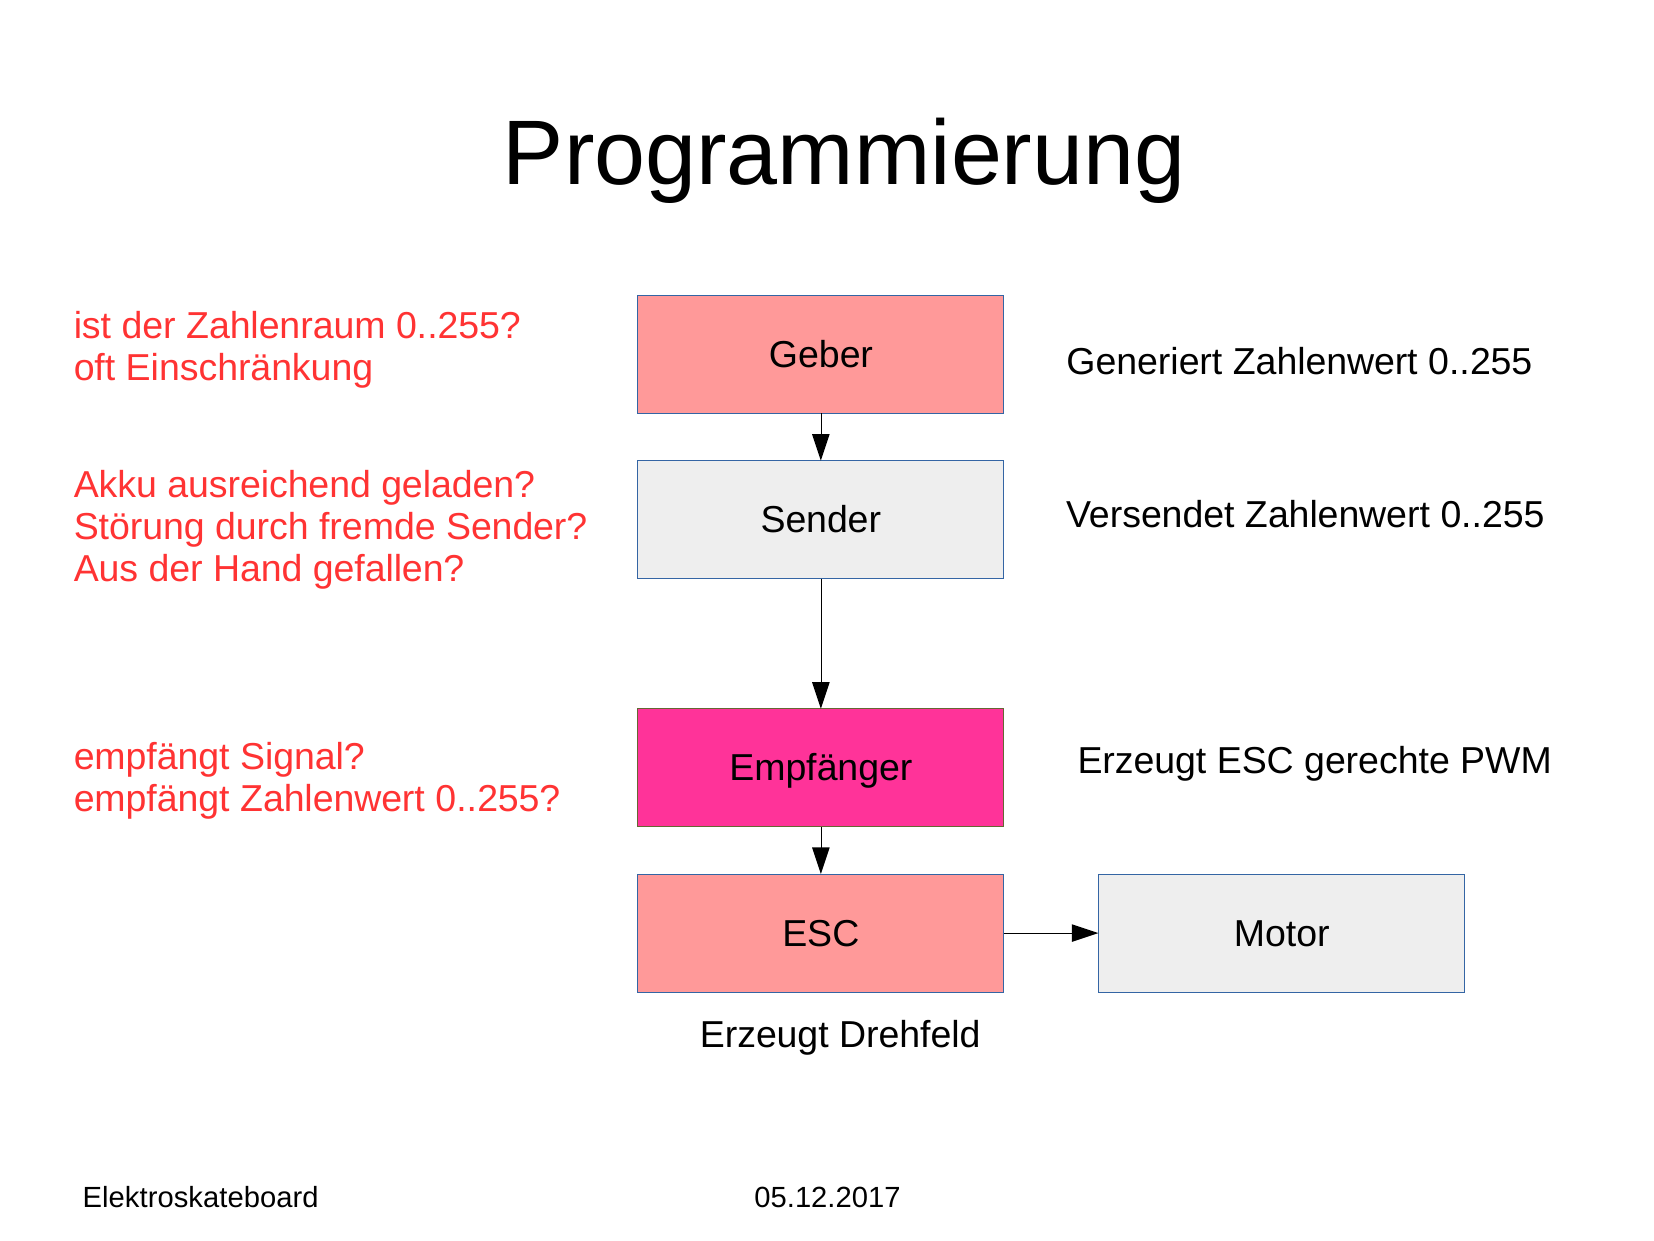

# Programmierung
Geber
ist der Zahlenraum 0..255?
oft Einschränkung
Generiert Zahlenwert 0..255
Akku ausreichend geladen?
Störung durch fremde Sender?
Aus der Hand gefallen?
Sender
Versendet Zahlenwert 0..255
Empfänger
empfängt Signal?
empfängt Zahlenwert 0..255?
Erzeugt ESC gerechte PWM
ESC
Motor
Erzeugt Drehfeld